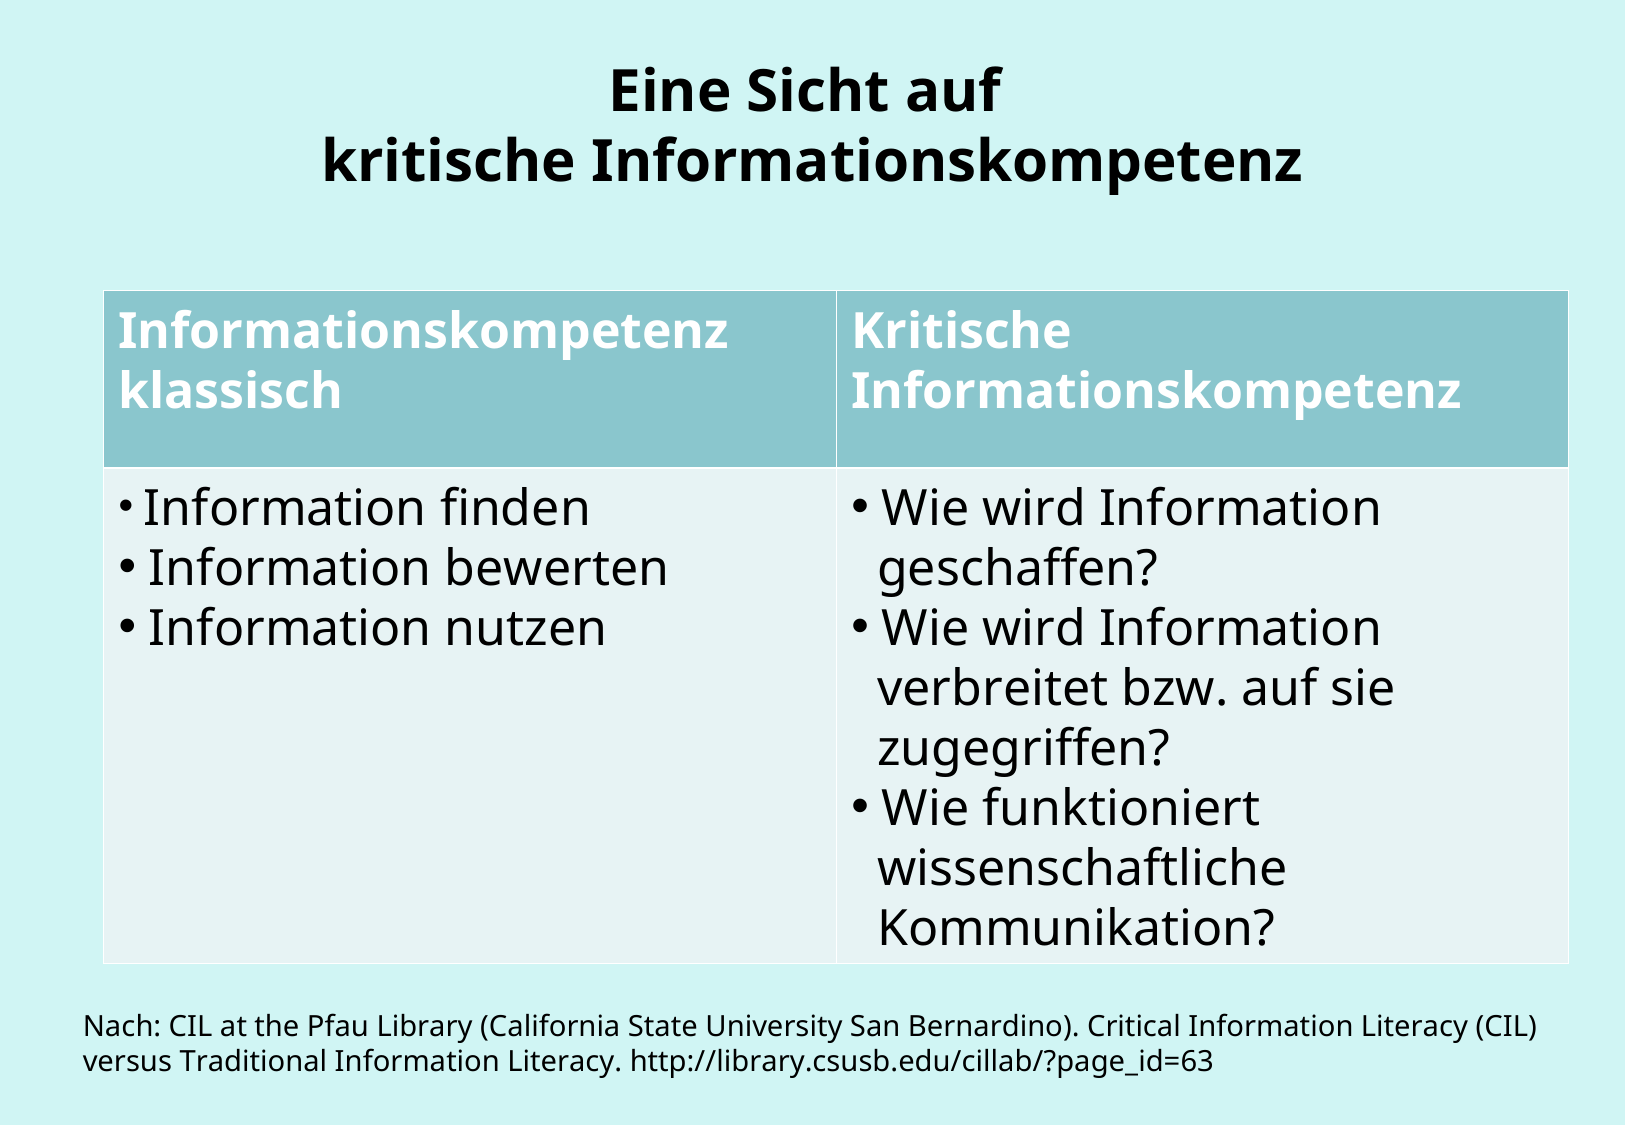

# Eine Sicht auf kritische Informationskompetenz
| Informationskompetenz klassisch | Kritische Informationskompetenz |
| --- | --- |
| Information finden Information bewerten Information nutzen | Wie wird Information geschaffen? Wie wird Information verbreitet bzw. auf sie zugegriffen? Wie funktioniert wissenschaftliche Kommunikation? |
Nach: CIL at the Pfau Library (California State University San Bernardino). Critical Information Literacy (CIL) versus Traditional Information Literacy. http://library.csusb.edu/cillab/?page_id=63